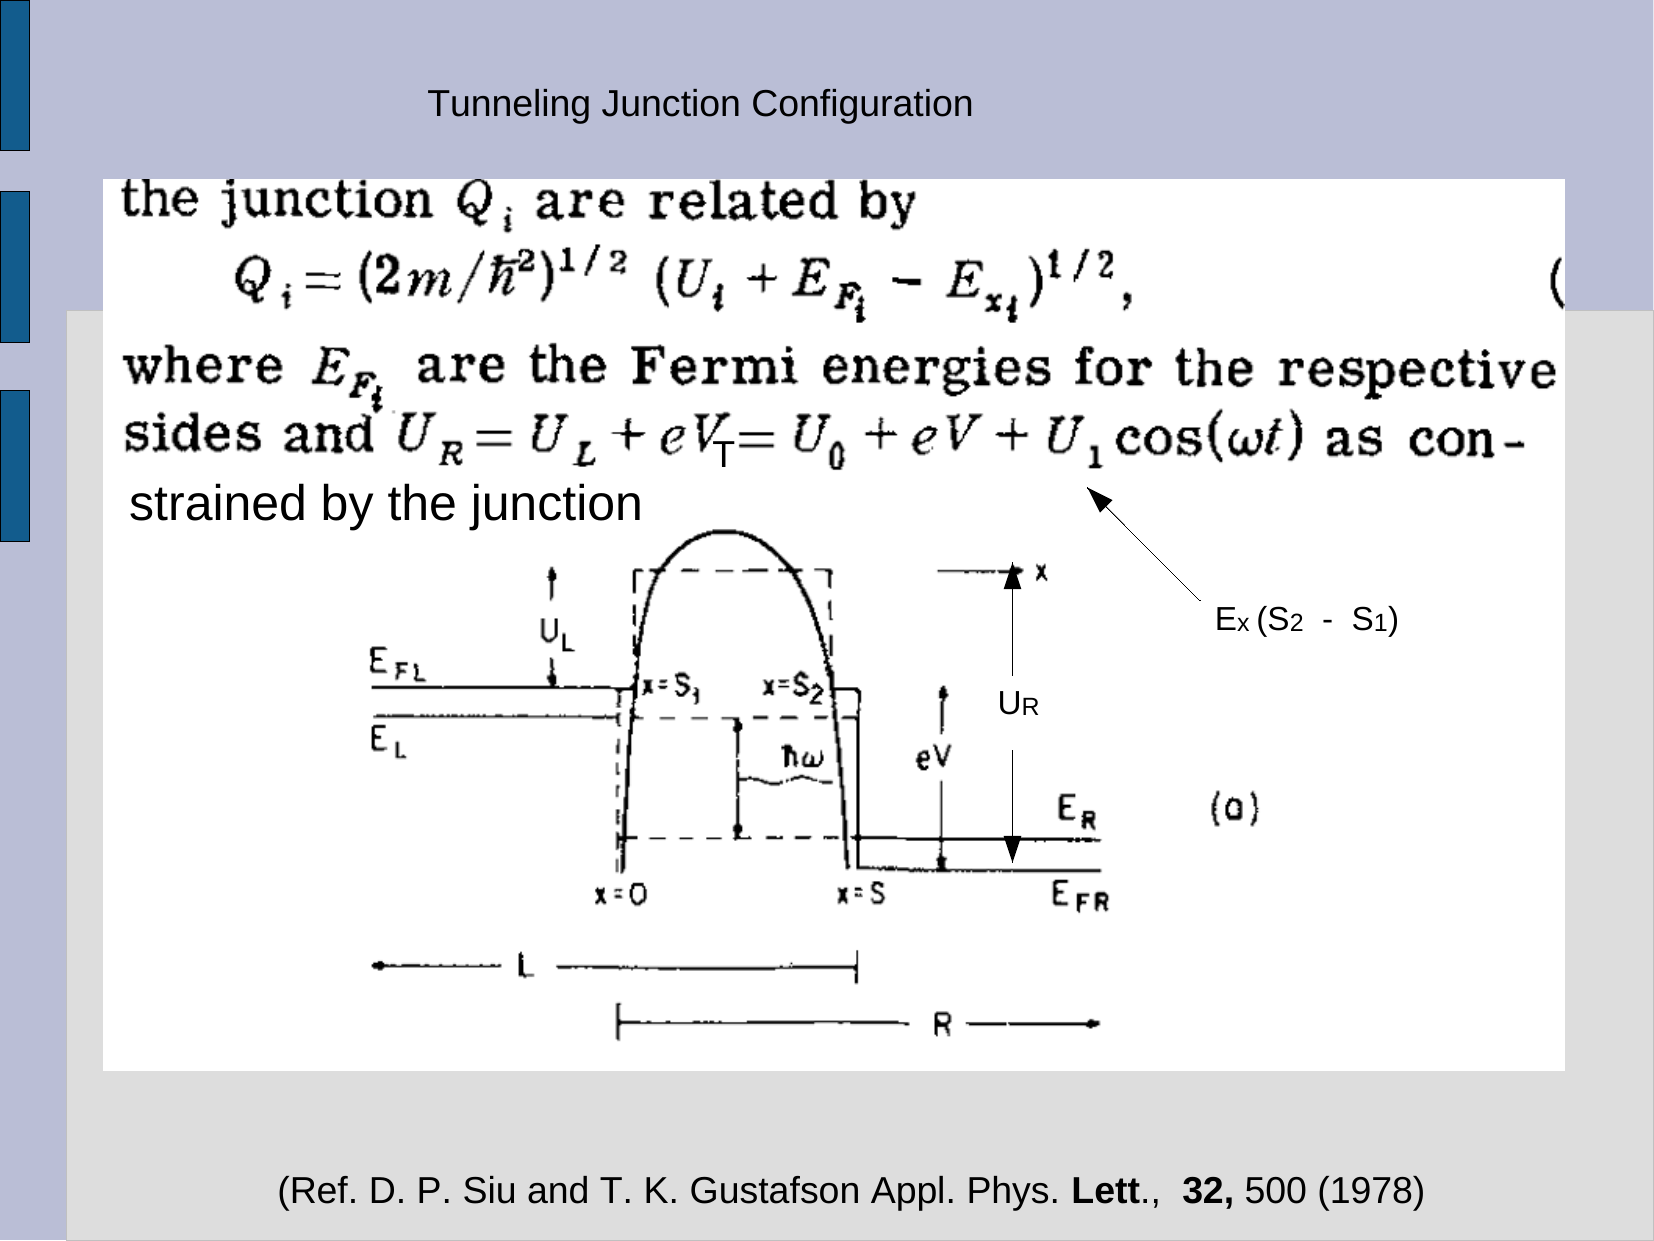

Tunneling Junction Configuration
T
strained by the junction
Ex (S2 - S1)
UR
(Ref. D. P. Siu and T. K. Gustafson Appl. Phys. Lett., 32, 500 (1978)